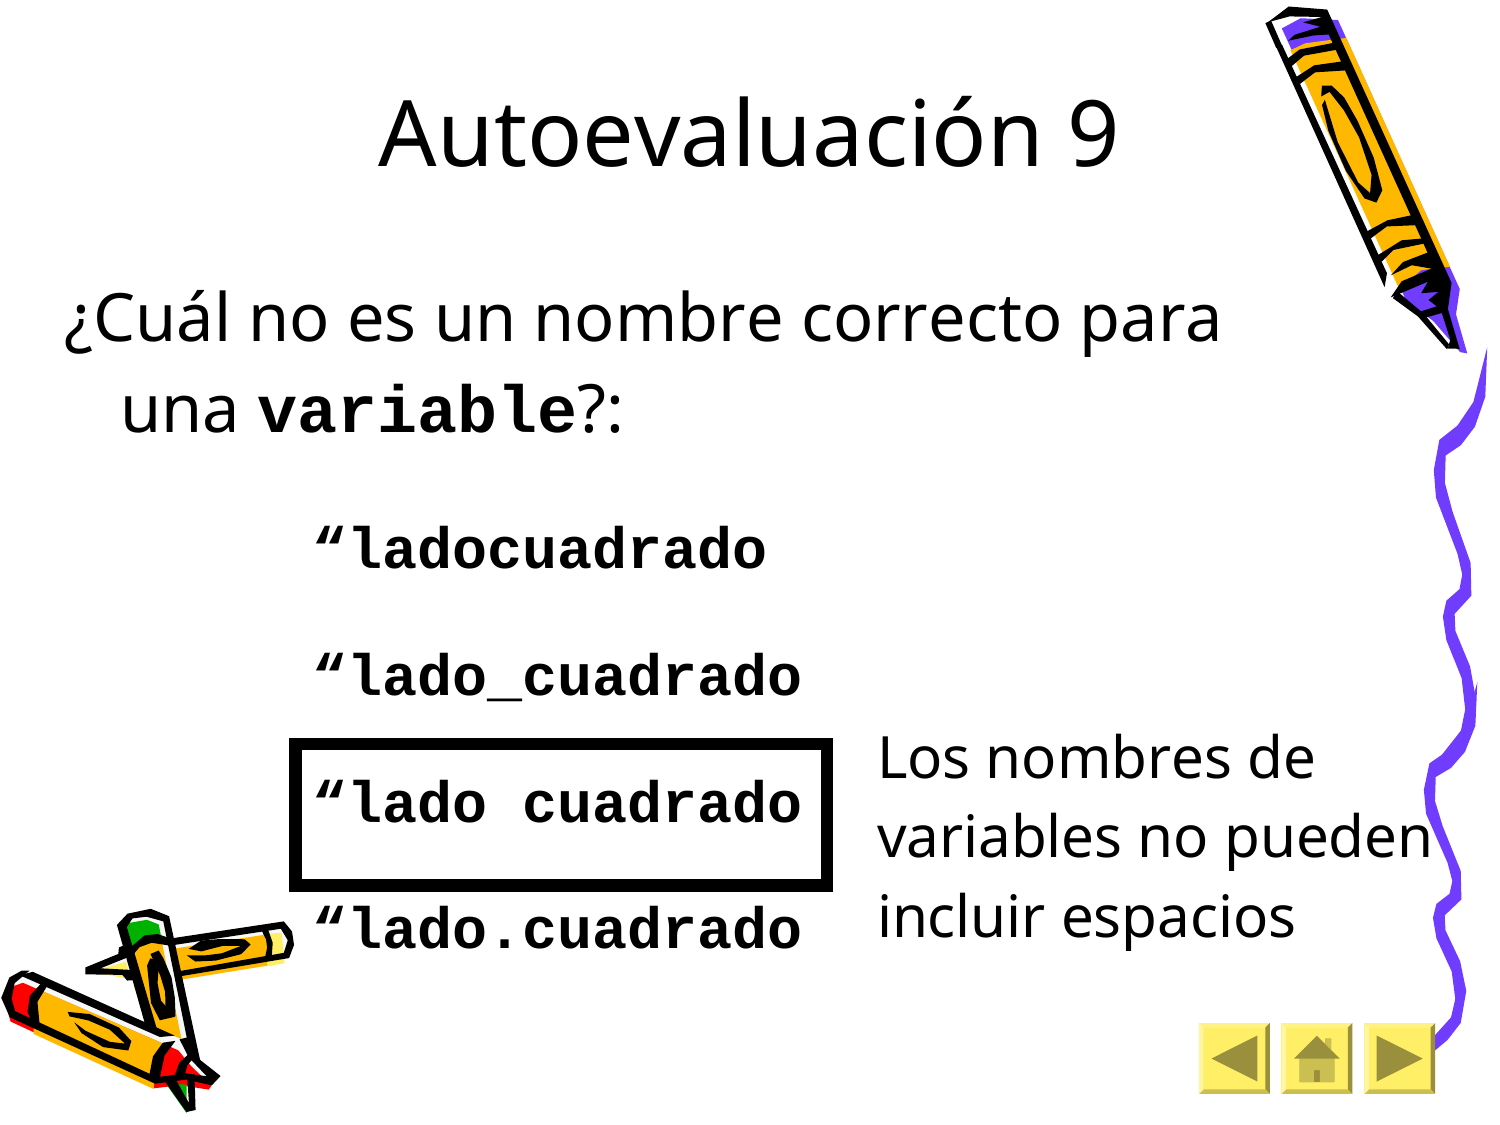

Autoevaluación 9
# ¿Cuál no es un nombre correcto para una variable?:
“ladocuadrado
“lado_cuadrado
“lado cuadrado
“lado.cuadrado
Los nombres de variables no pueden incluir espacios